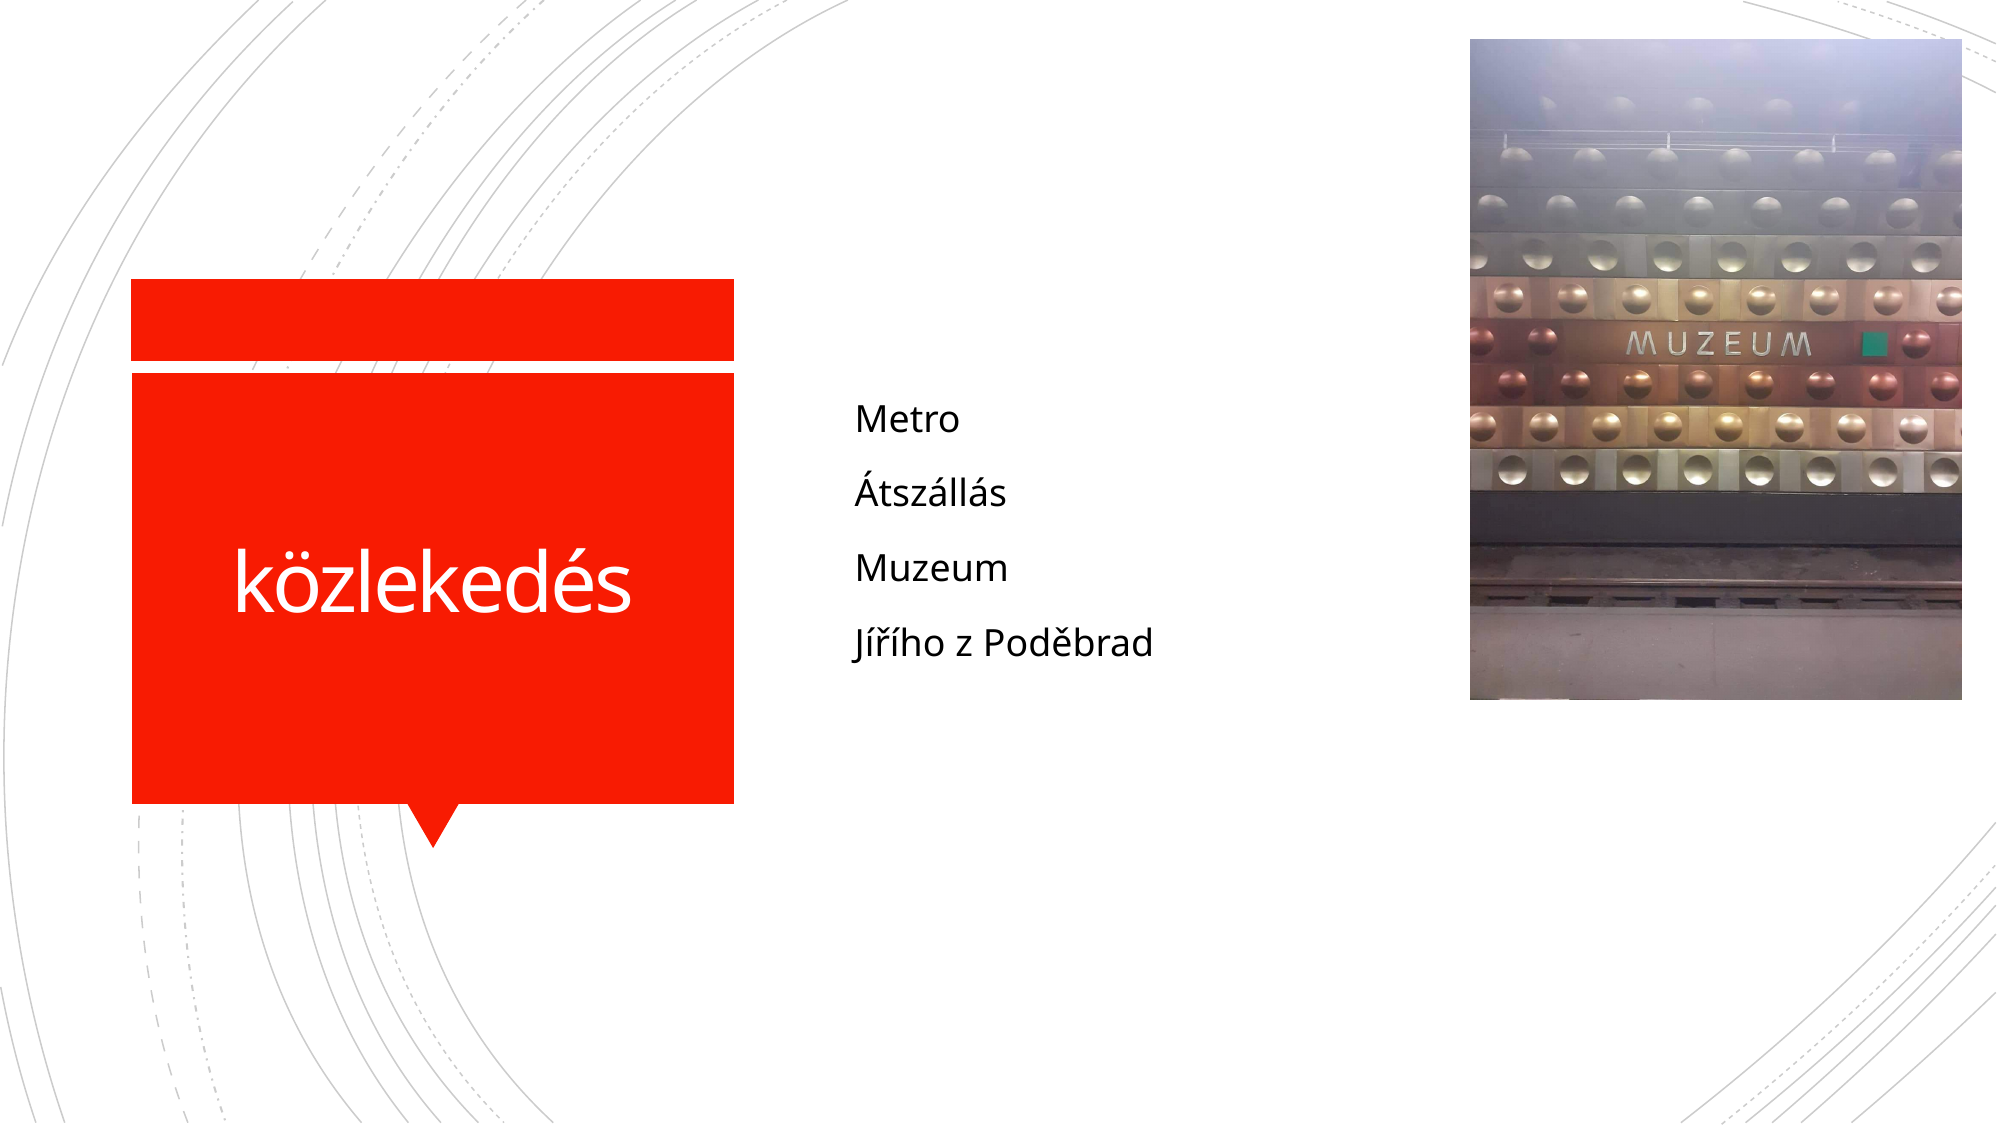

Metro
Átszállás
Muzeum
Jířího z Poděbrad
# közlekedés